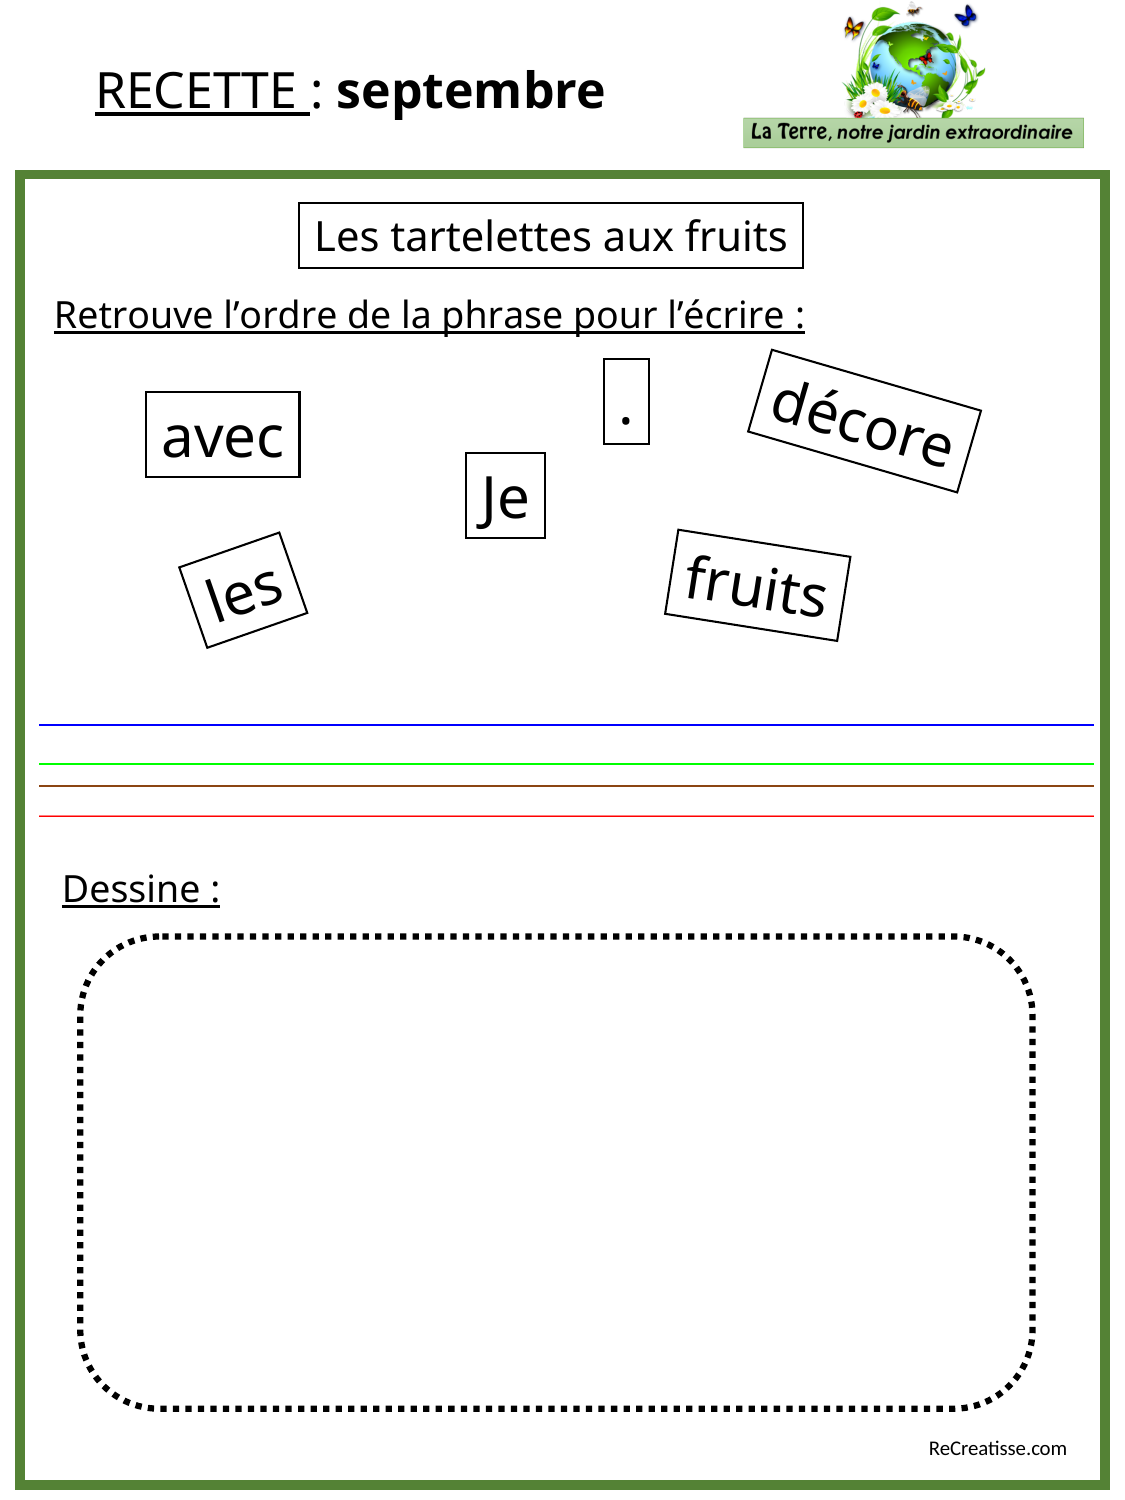

RECETTE : septembre
Les tartelettes aux fruits
Retrouve l’ordre de la phrase pour l’écrire :
.
décore
avec
Je
fruits
les
Dessine :
ReCreatisse.com